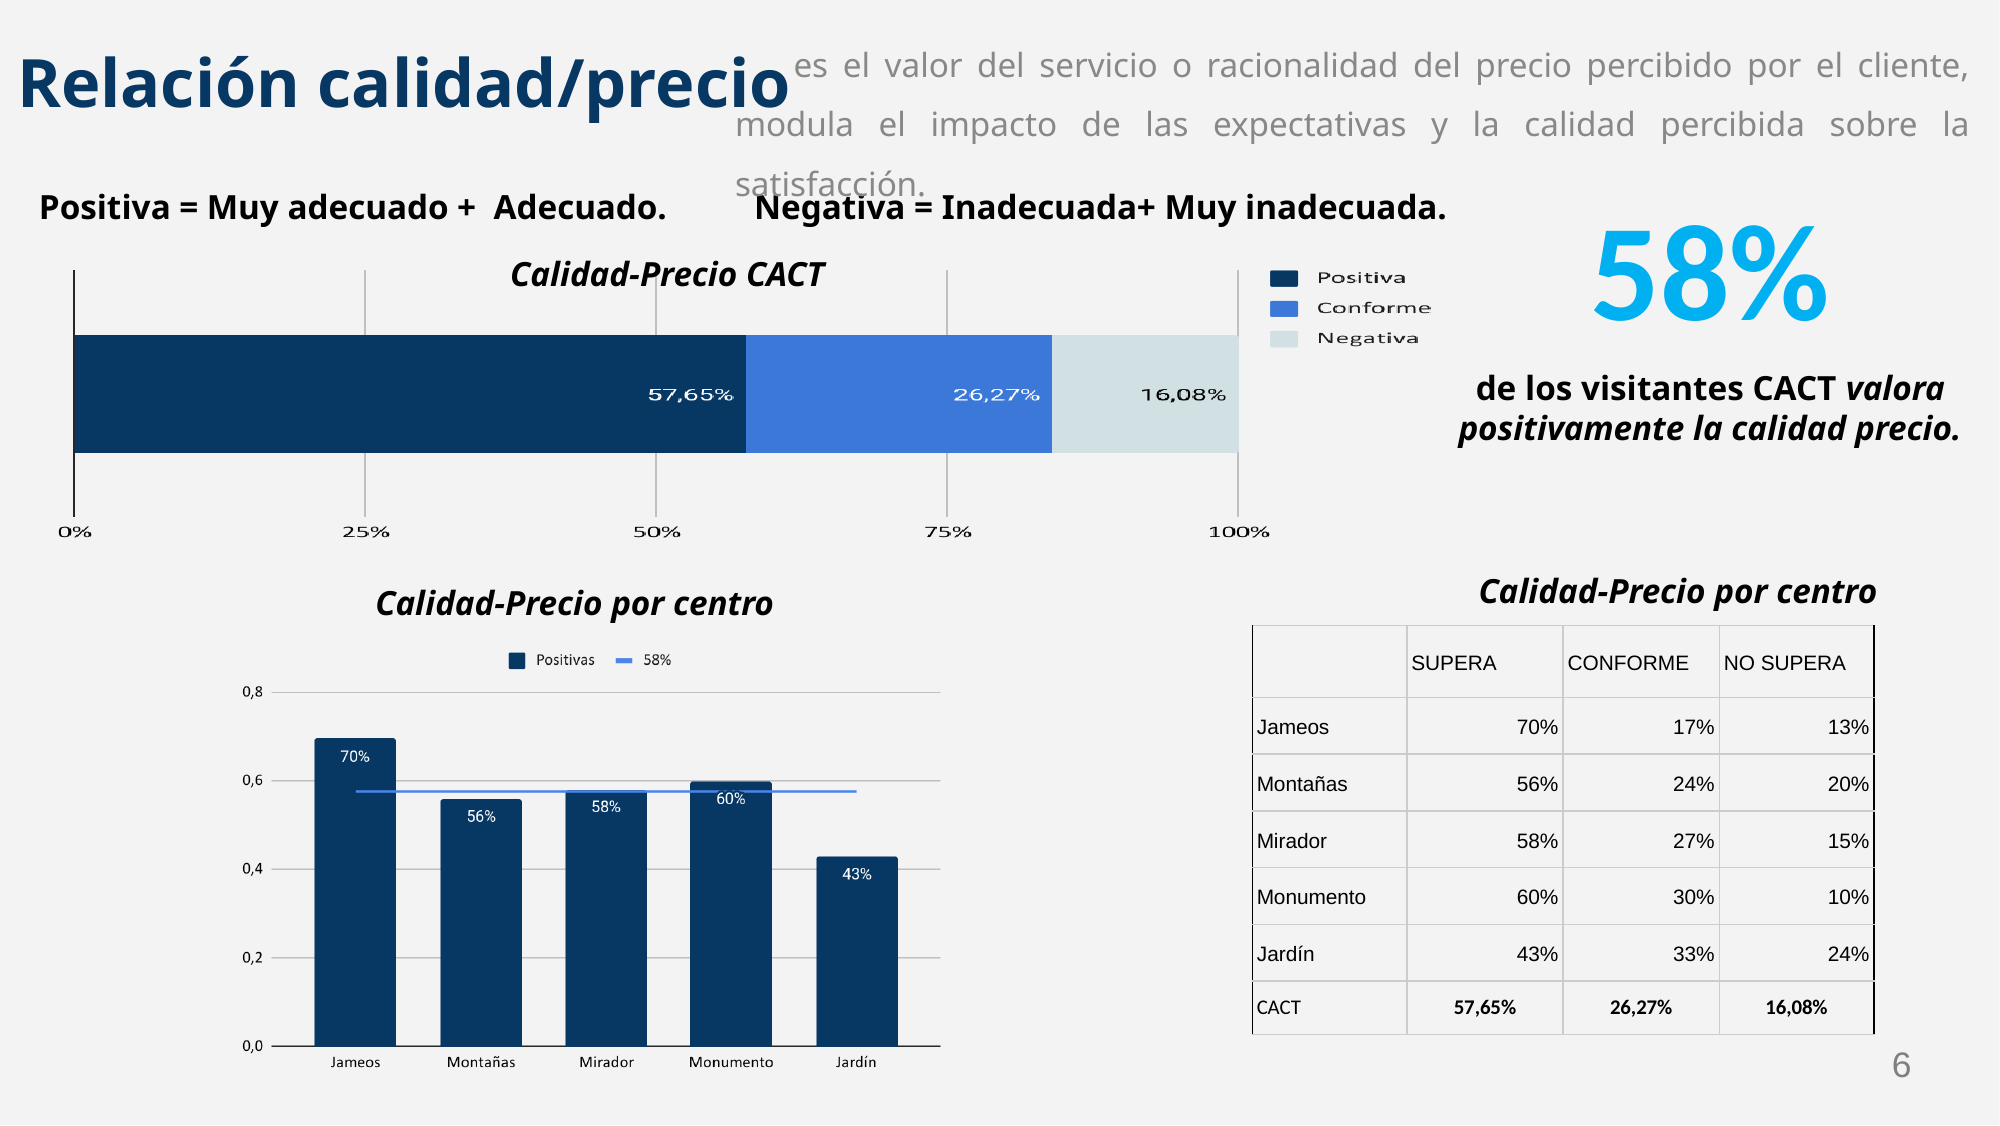

Relación calidad/precio
 es el valor del servicio o racionalidad del precio percibido por el cliente, modula el impacto de las expectativas y la calidad percibida sobre la satisfacción.
Positiva = Muy adecuado + Adecuado. Negativa = Inadecuada+ Muy inadecuada.
58%
de los visitantes CACT valora positivamente la calidad precio.
Calidad-Precio CACT
Calidad-Precio por centro
Calidad-Precio por centro
| | SUPERA | CONFORME | NO SUPERA |
| --- | --- | --- | --- |
| Jameos | 70% | 17% | 13% |
| Montañas | 56% | 24% | 20% |
| Mirador | 58% | 27% | 15% |
| Monumento | 60% | 30% | 10% |
| Jardín | 43% | 33% | 24% |
| CACT | 57,65% | 26,27% | 16,08% |